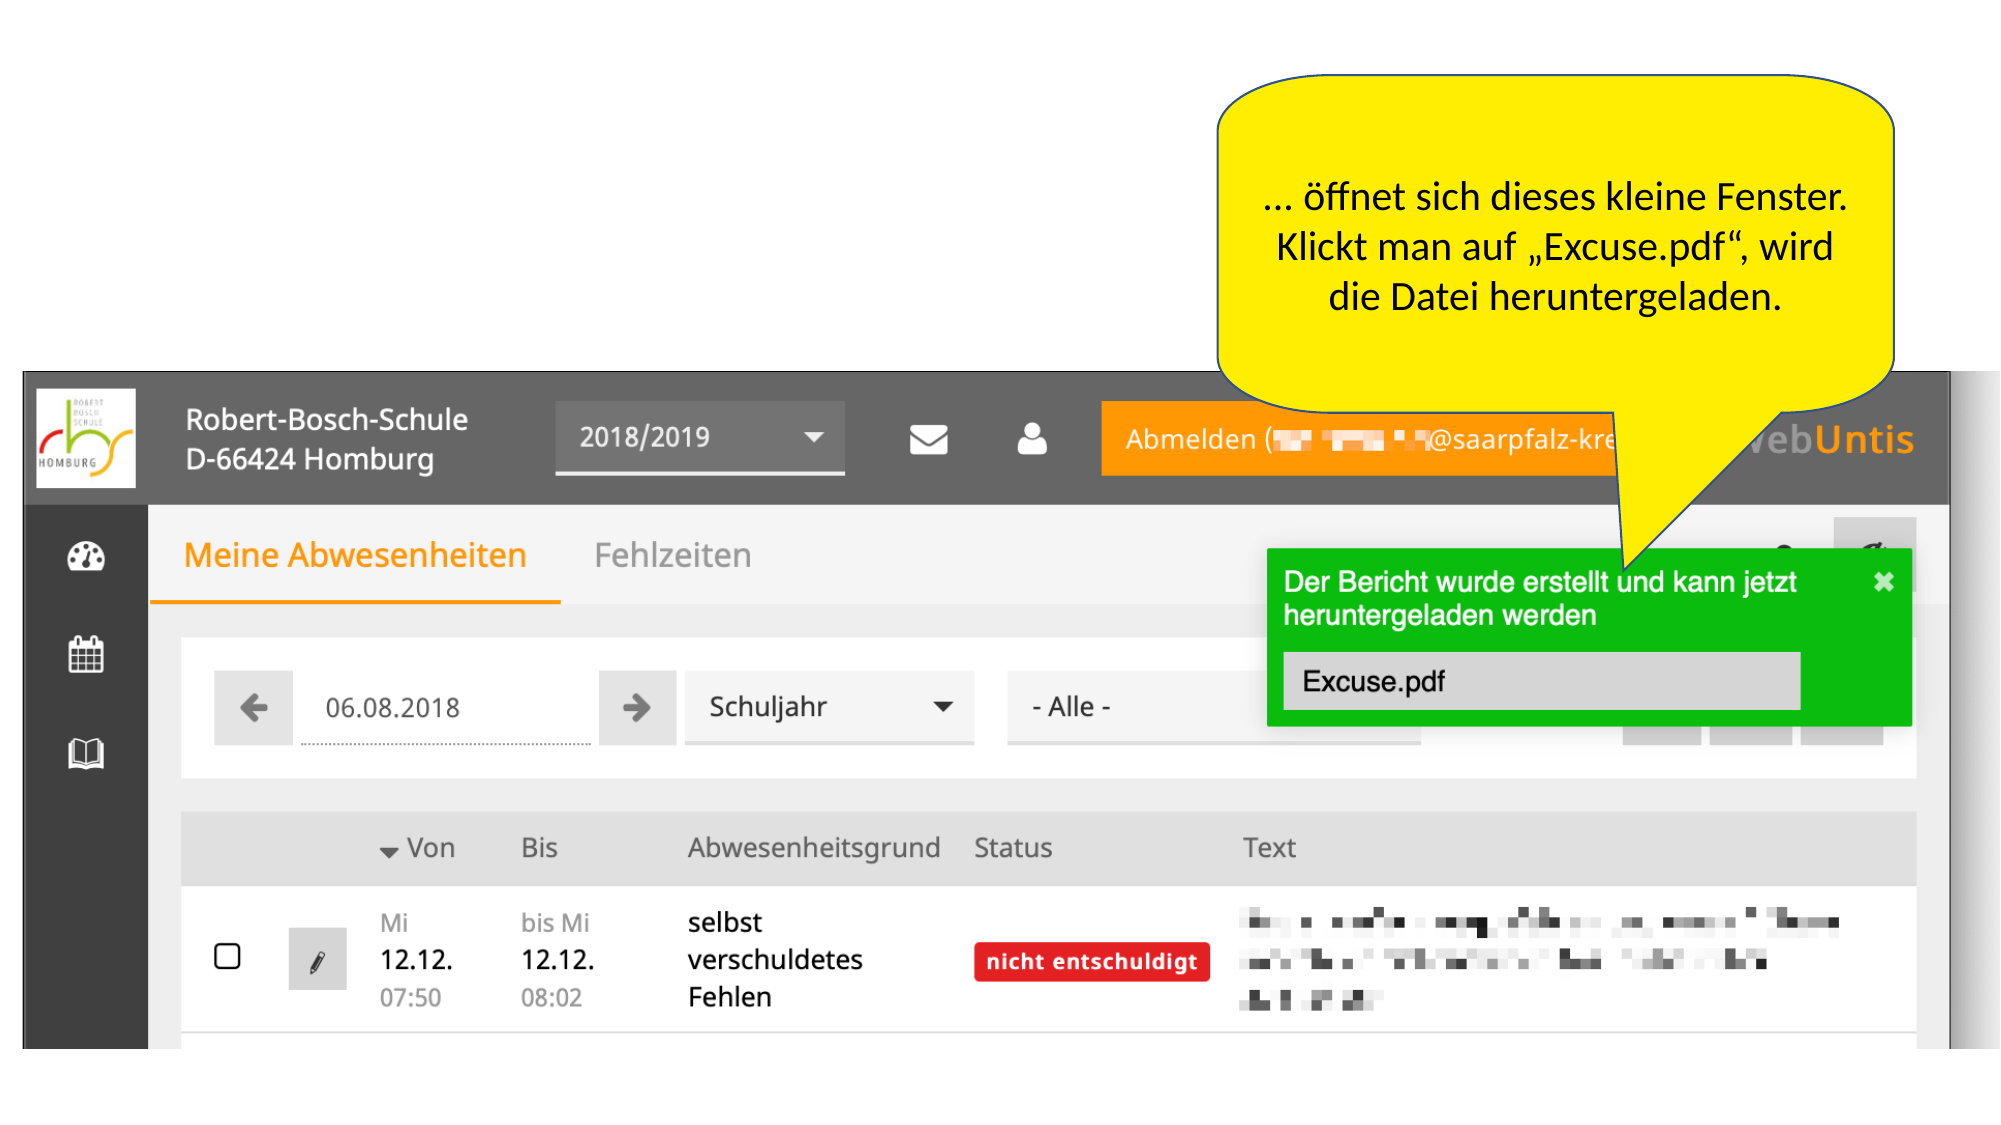

... öffnet sich dieses kleine Fenster.
Klickt man auf „Excuse.pdf“, wird die Datei heruntergeladen.